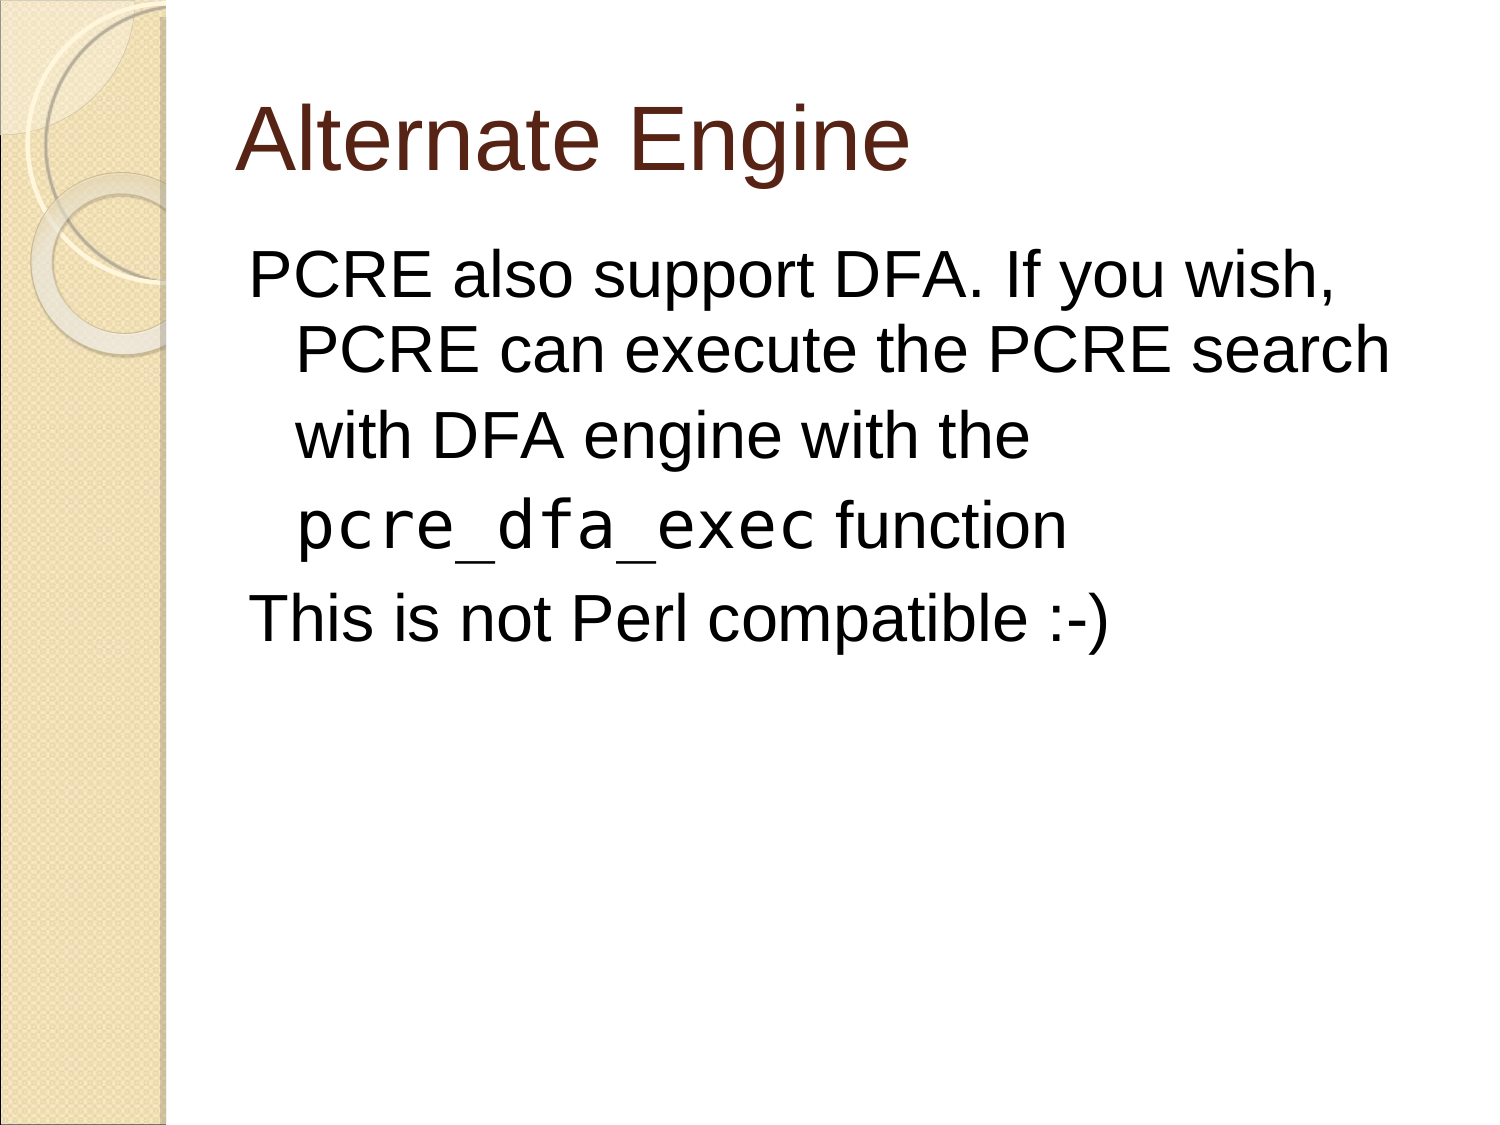

# Alternate Engine
PCRE also support DFA. If you wish, PCRE can execute the PCRE search with DFA engine with the pcre_dfa_exec function
This is not Perl compatible :-)